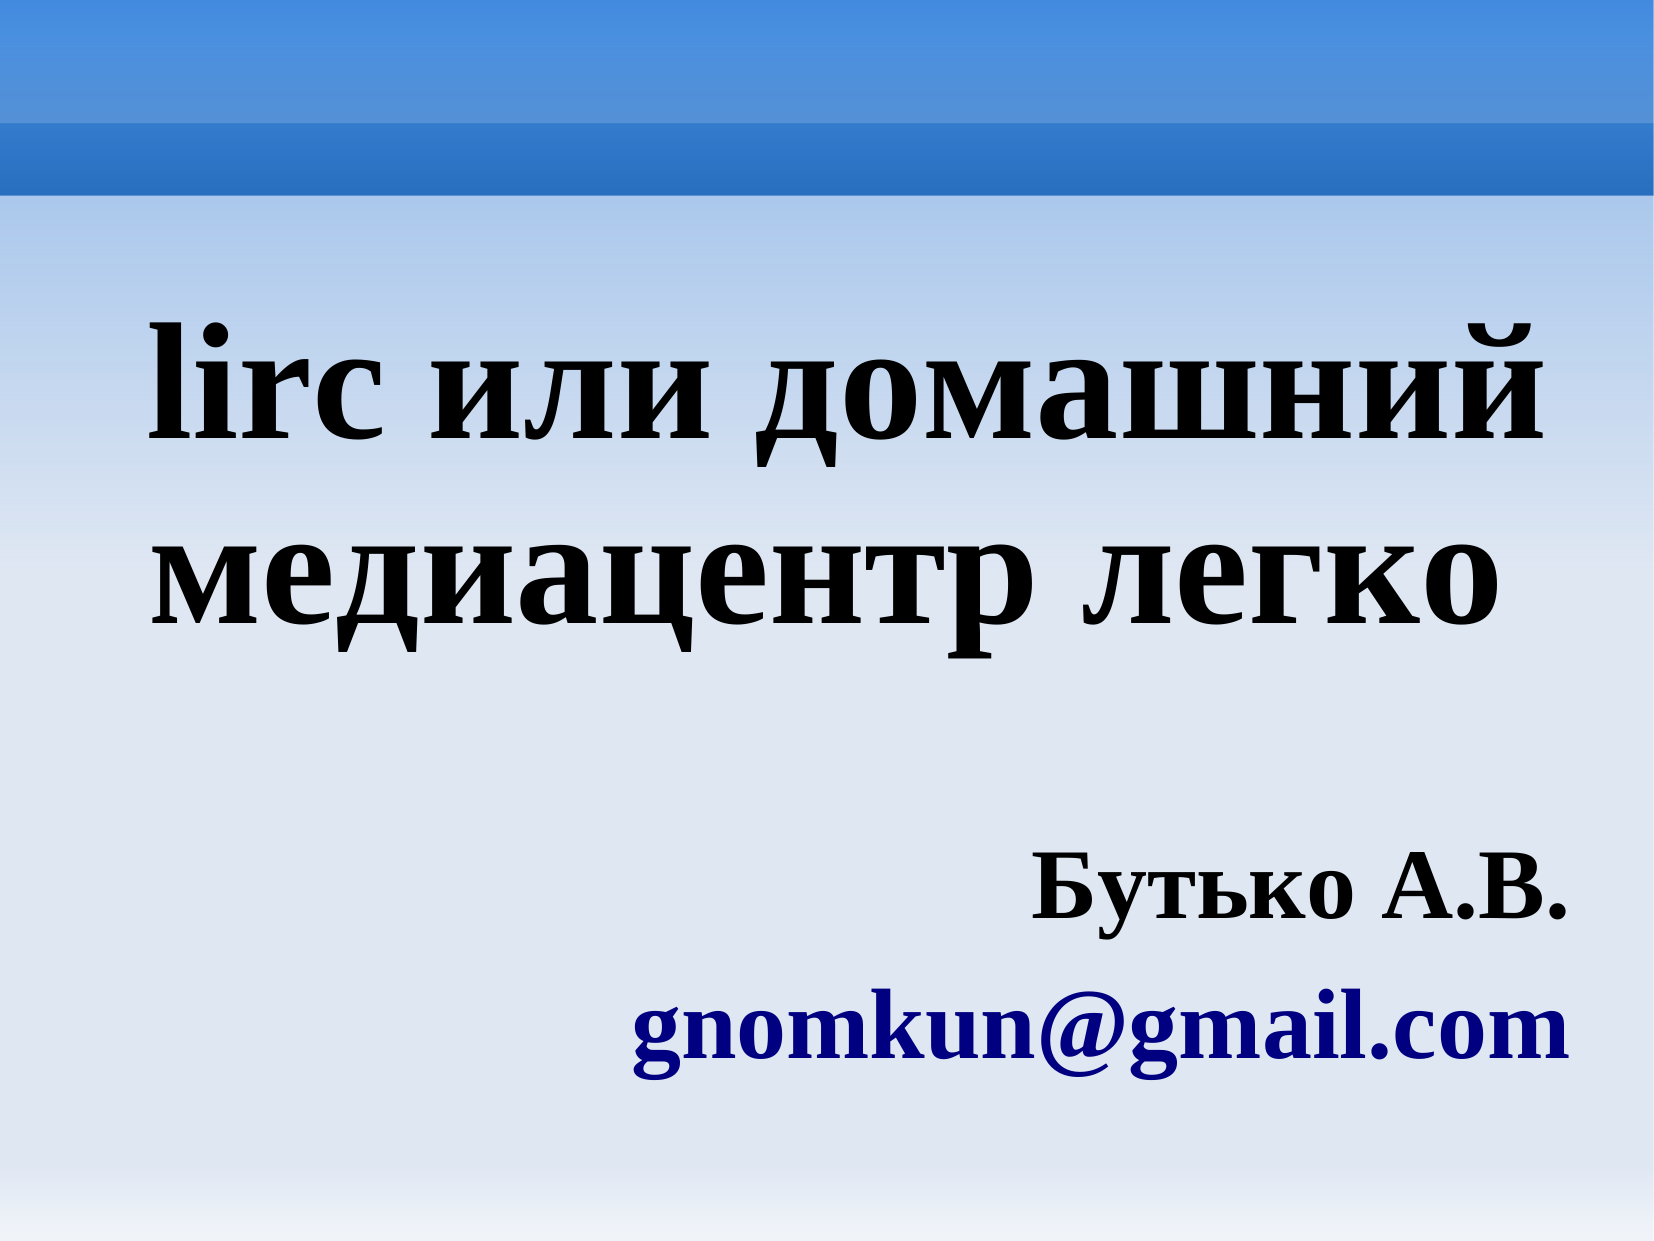

# lirc или домашний медиацентр легко
Бутько А.В.
gnomkun@gmail.com